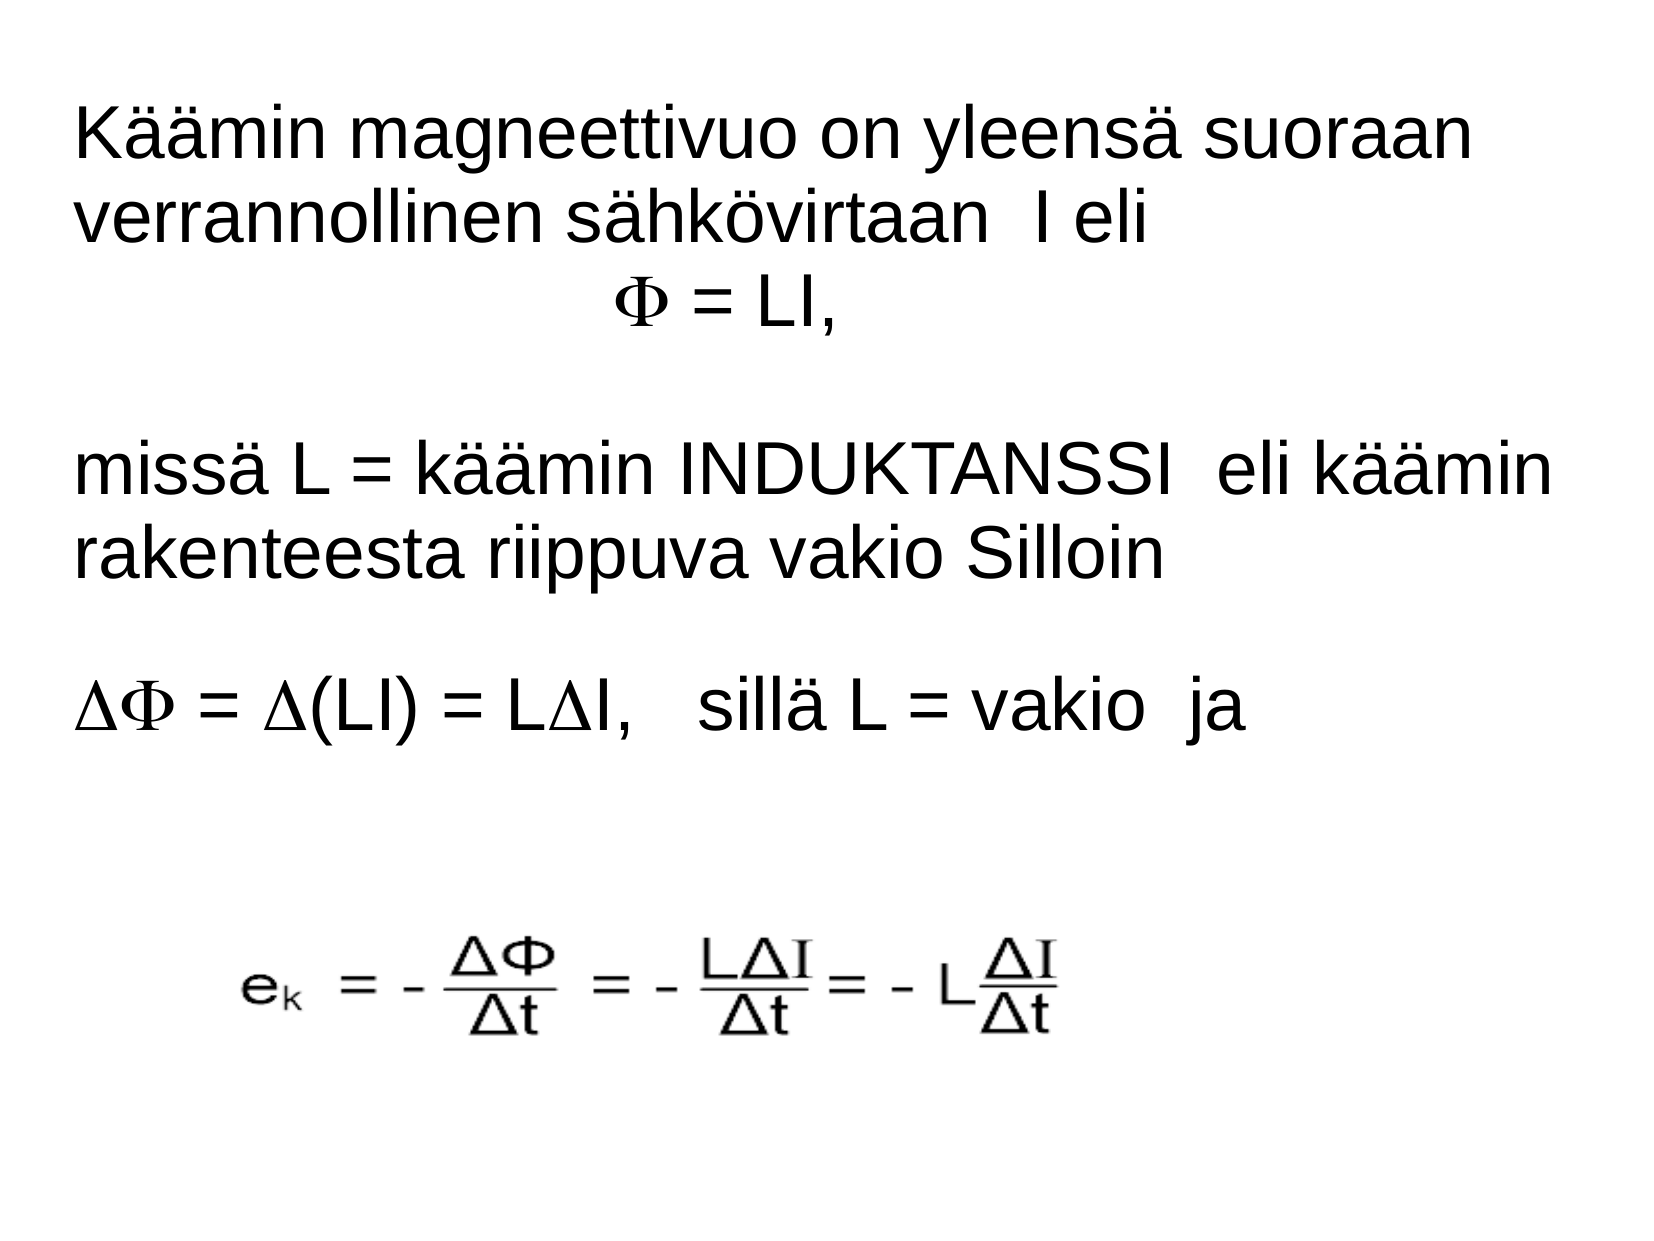

Käämin magneettivuo on yleensä suoraan verrannollinen sähkövirtaan I eli
 F = LI,
missä L = käämin INDUKTANSSI eli käämin rakenteesta riippuva vakio Silloin
DF = D(LI) = LDI, sillä L = vakio ja